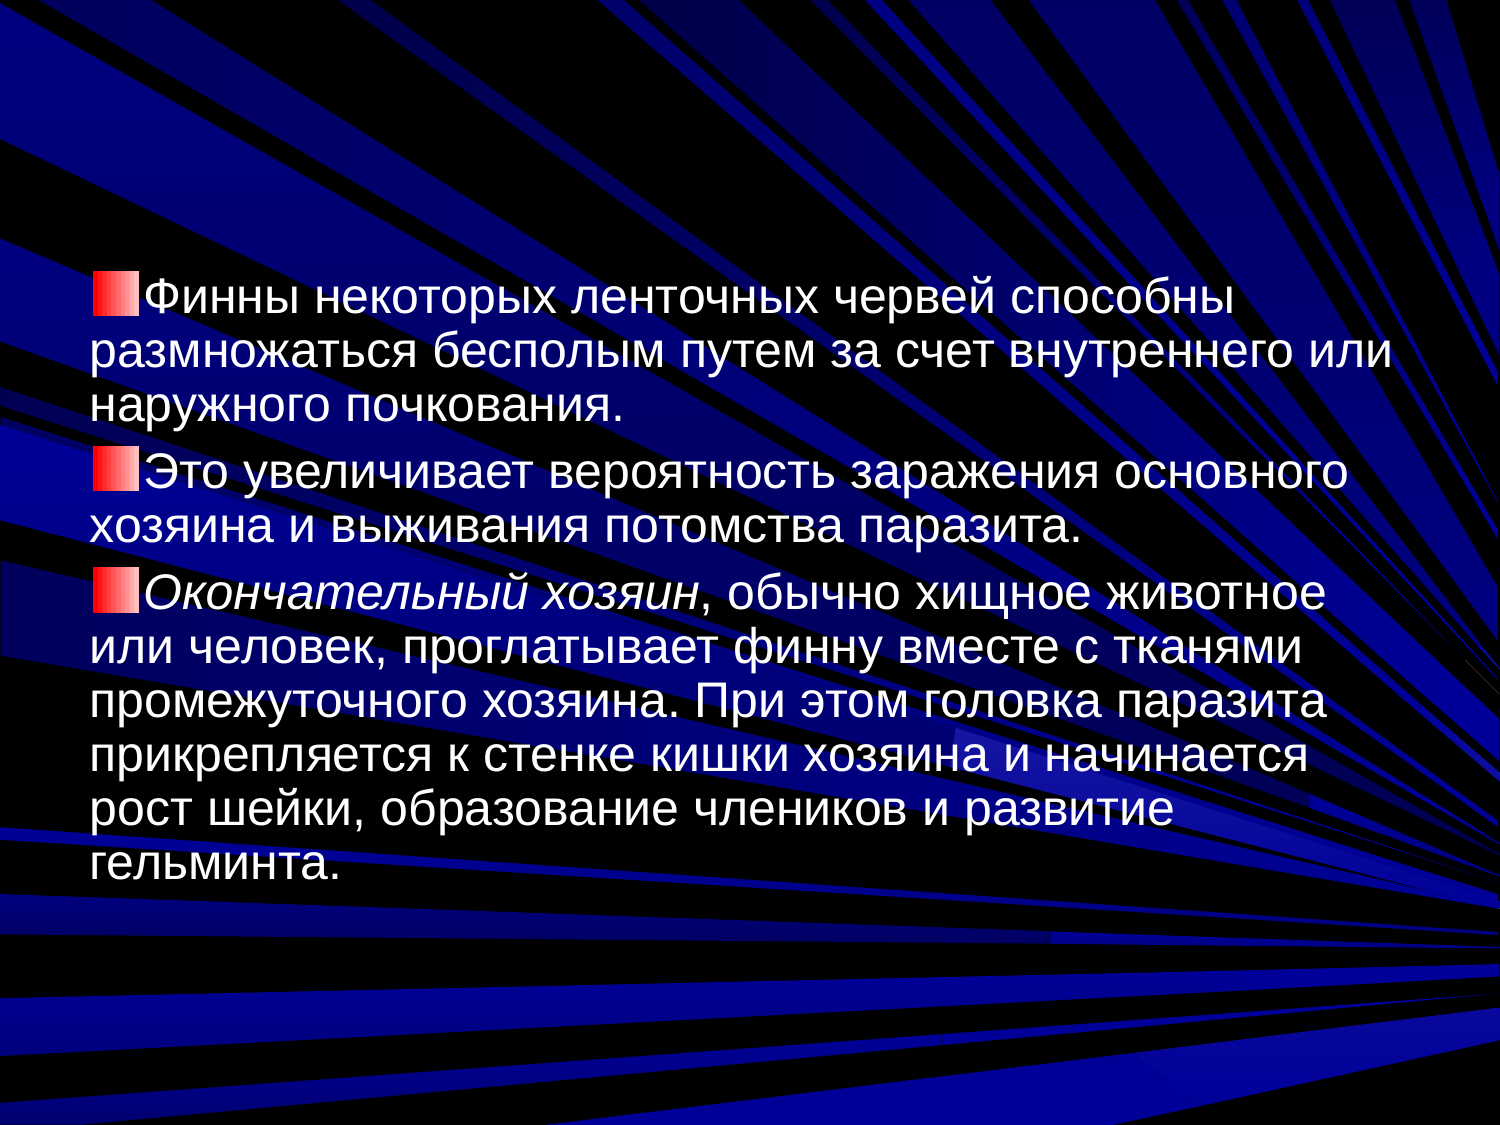

#
Финны некоторых ленточных червей способны размножаться бесполым путем за счет внутреннего или наружного почкования.
Это увеличивает вероятность заражения основного хозяина и выживания потомства паразита.
Окончательный хозяин, обычно хищное животное или человек, проглатывает финну вместе с тканями промежуточного хозяина. При этом головка паразита прикрепляется к стенке кишки хозяина и начинается рост шейки, образование члеников и развитие гельминта.